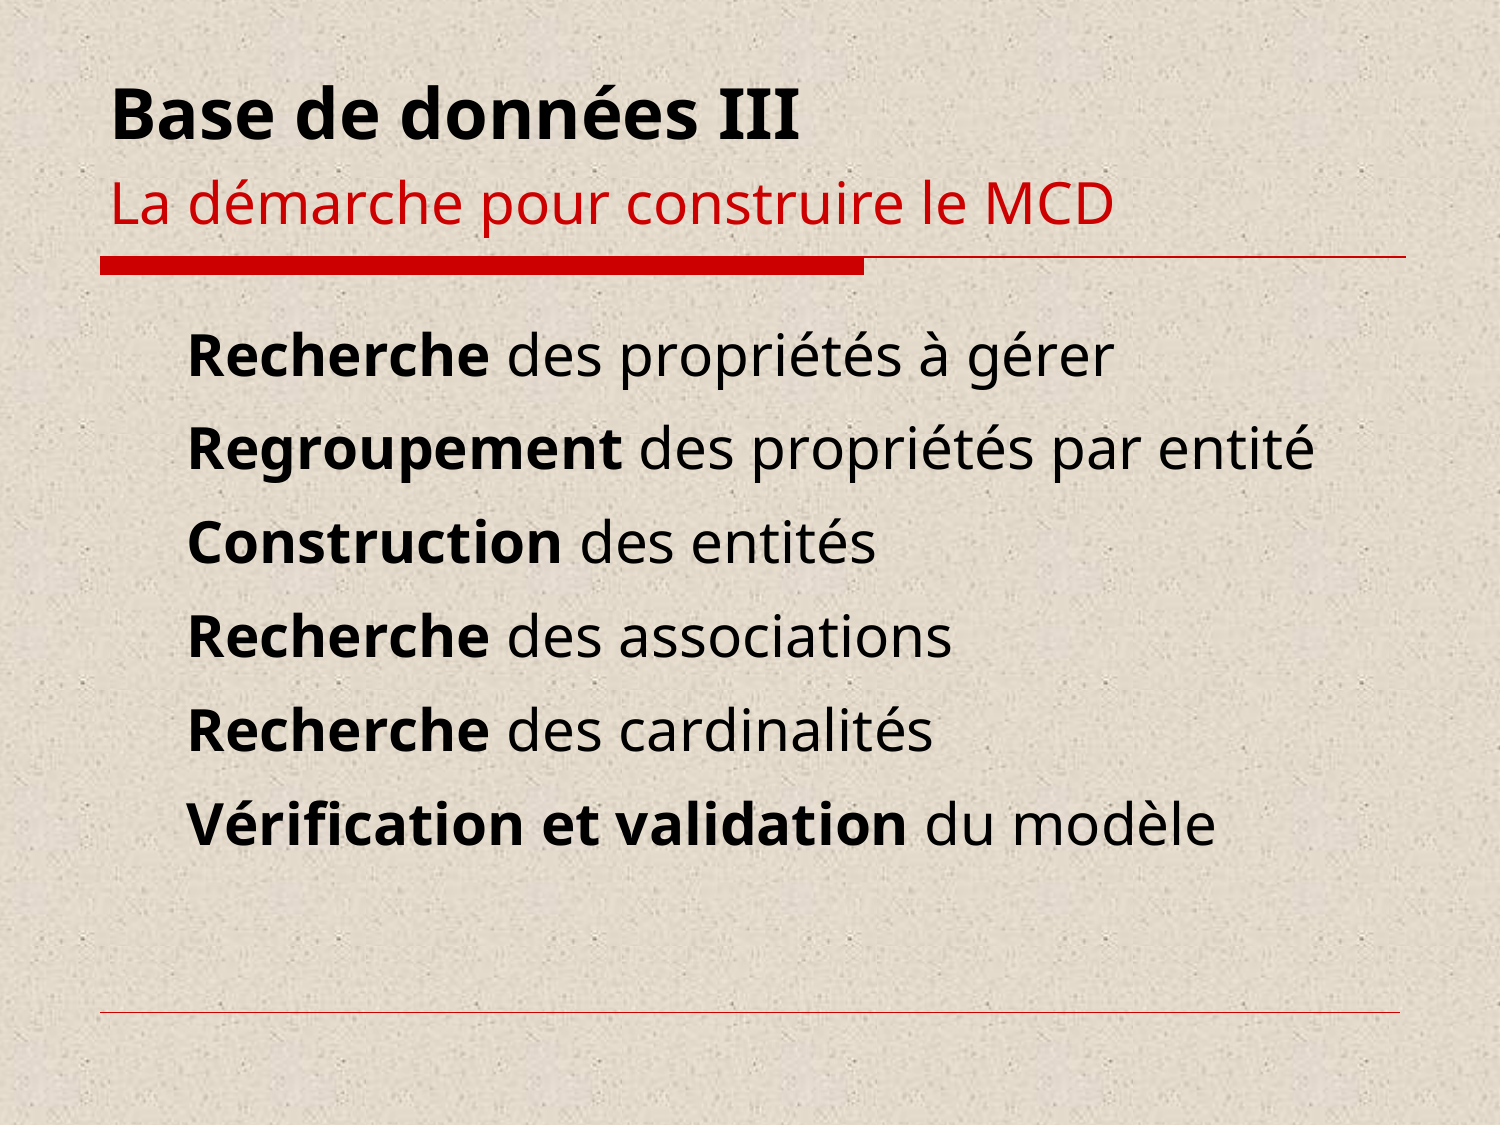

Base de données III
La démarche pour construire le MCD
# Recherche des propriétés à gérer
Regroupement des propriétés par entité
Construction des entités
Recherche des associations
Recherche des cardinalités
Vérification et validation du modèle